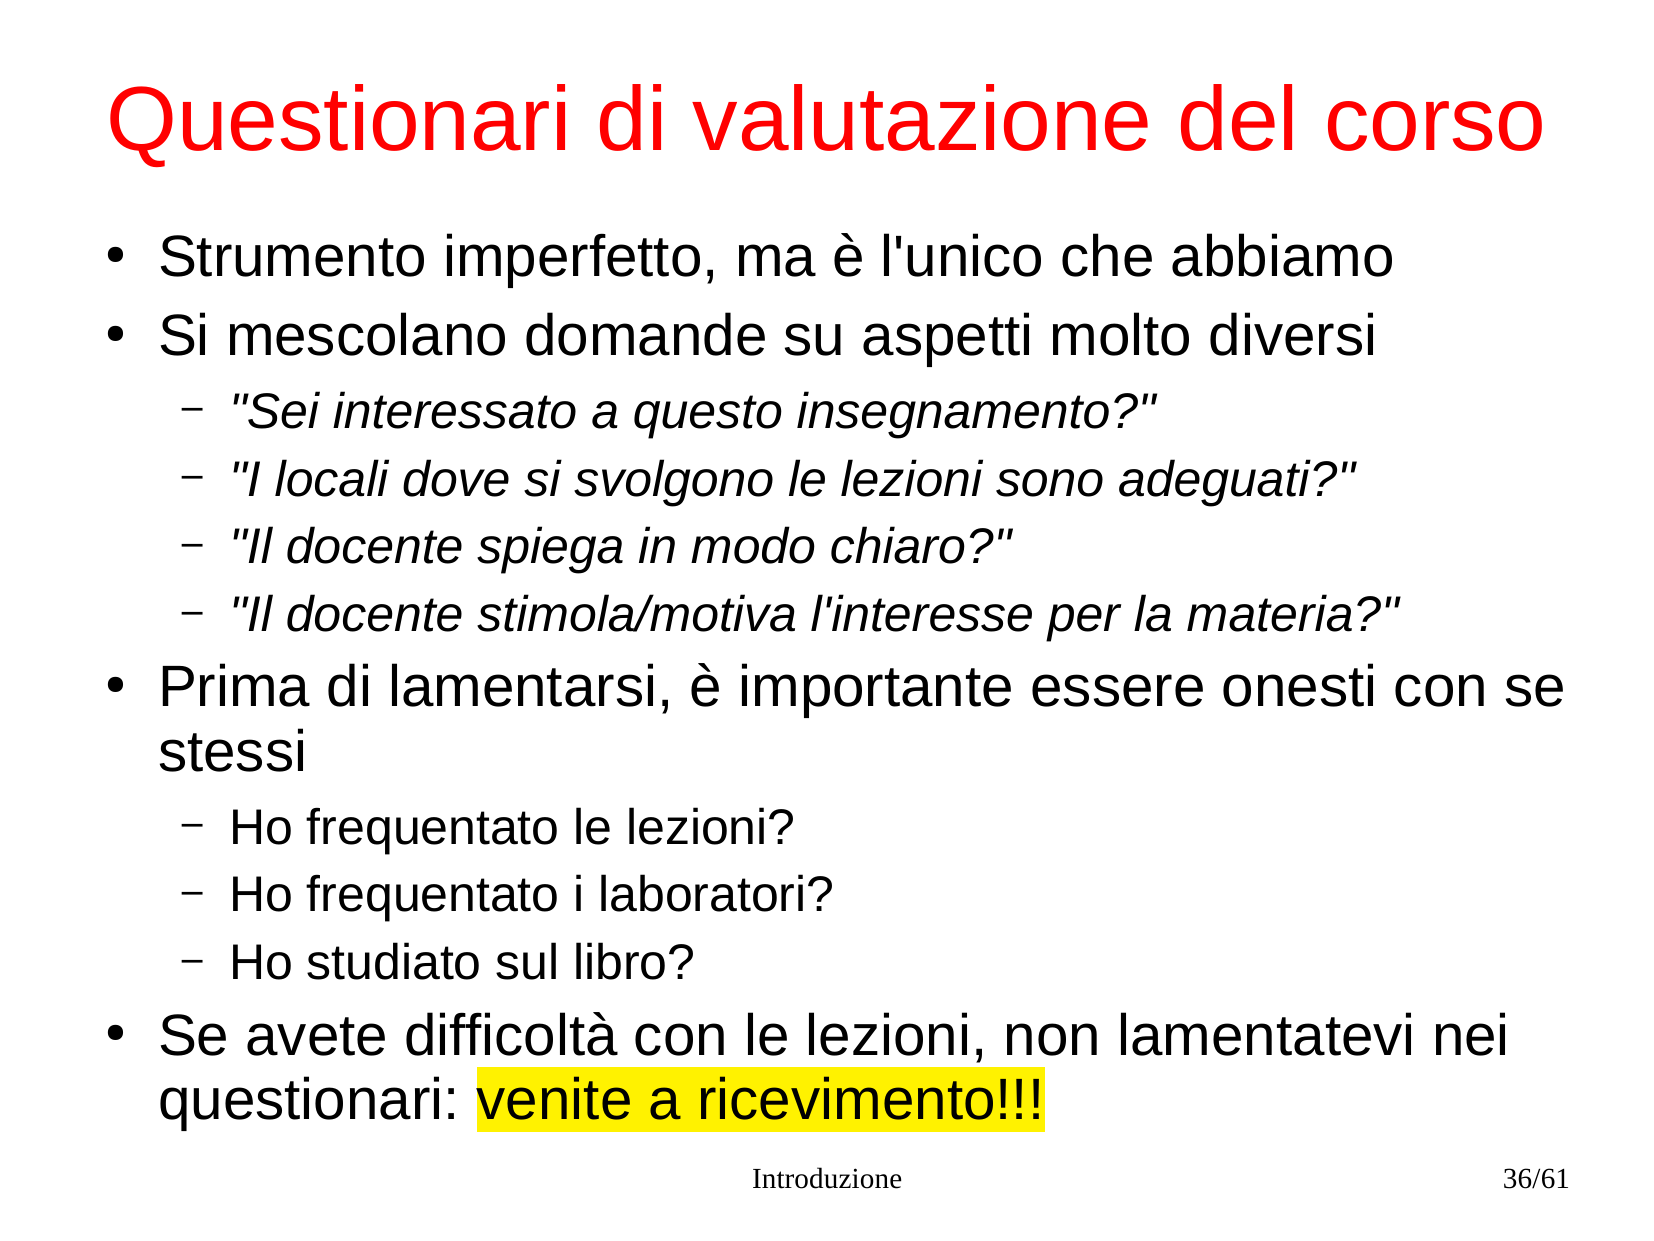

# Questionari di valutazione del corso
Strumento imperfetto, ma è l'unico che abbiamo
Si mescolano domande su aspetti molto diversi
"Sei interessato a questo insegnamento?"
"I locali dove si svolgono le lezioni sono adeguati?"
"Il docente spiega in modo chiaro?"
"Il docente stimola/motiva l'interesse per la materia?"
Prima di lamentarsi, è importante essere onesti con se stessi
Ho frequentato le lezioni?
Ho frequentato i laboratori?
Ho studiato sul libro?
Se avete difficoltà con le lezioni, non lamentatevi nei questionari: venite a ricevimento!!!
Introduzione
36